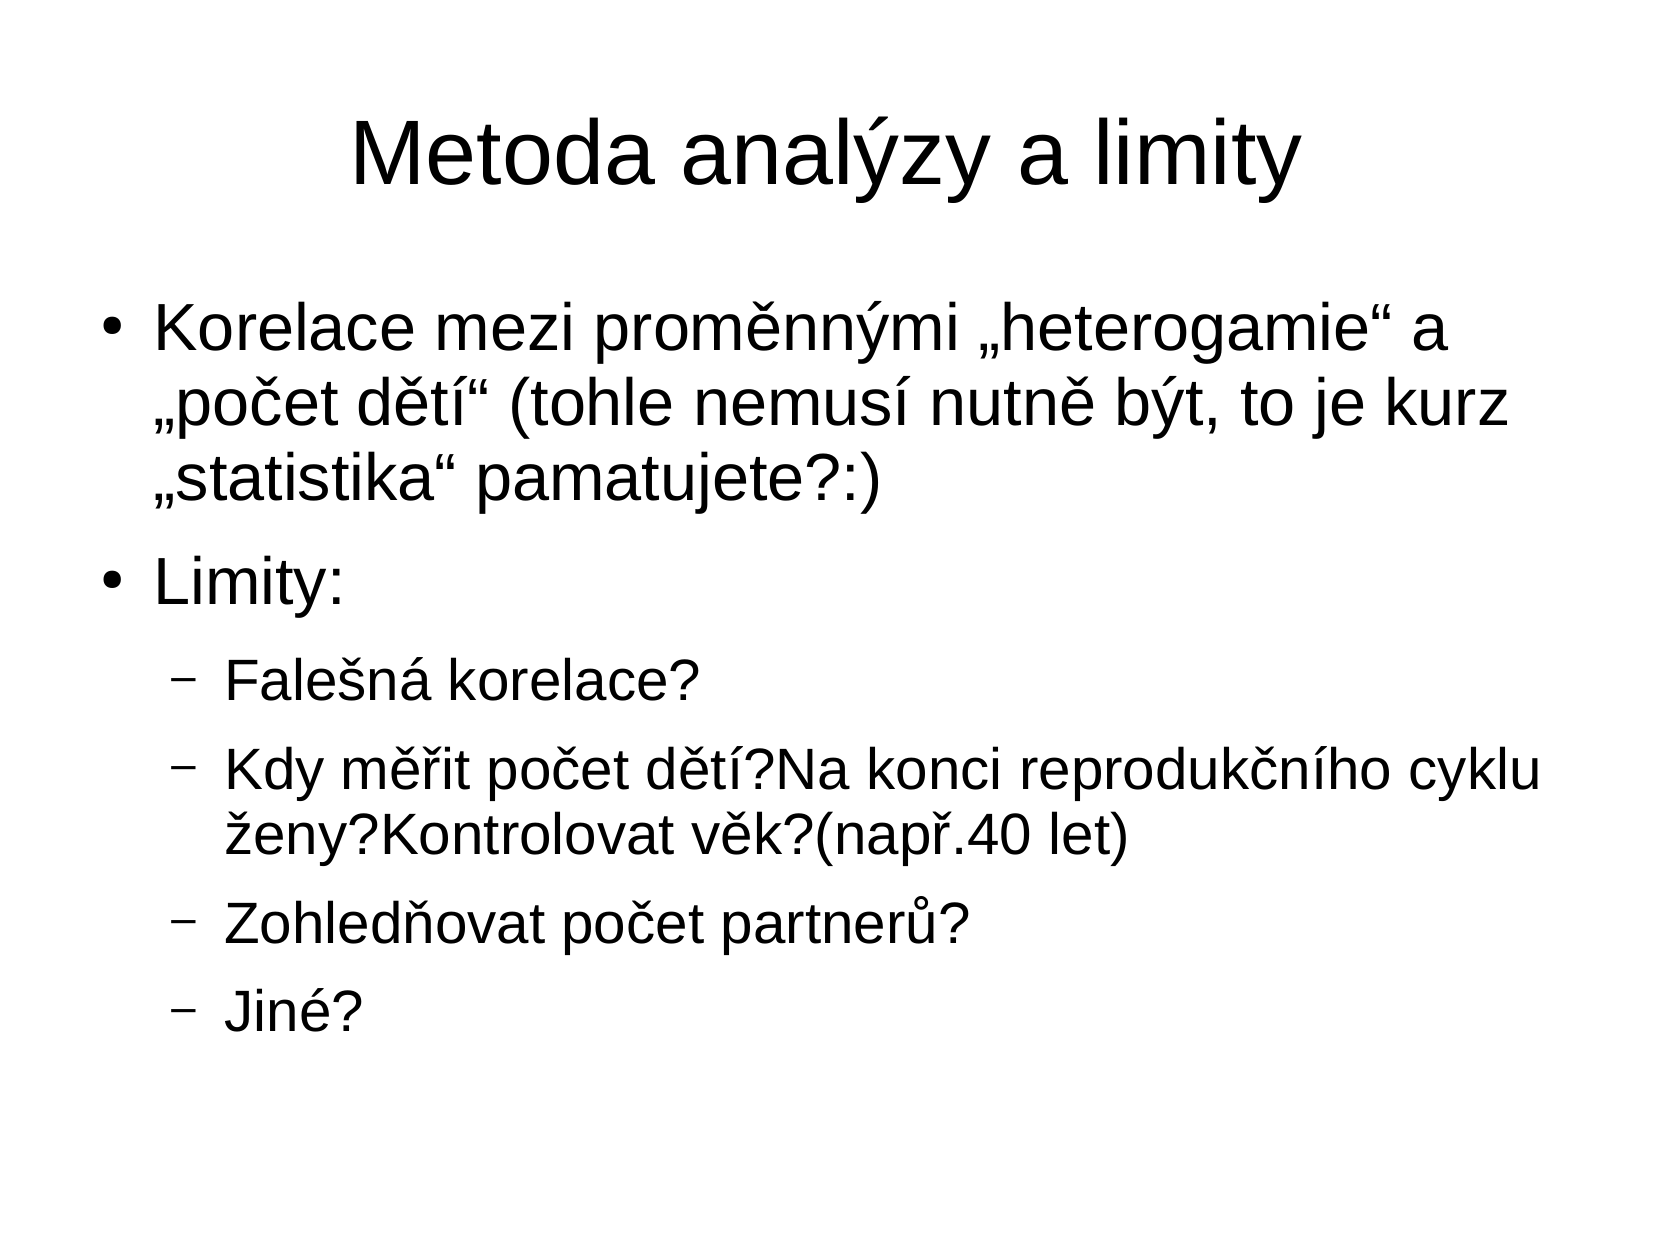

# Metoda analýzy a limity
Korelace mezi proměnnými „heterogamie“ a „počet dětí“ (tohle nemusí nutně být, to je kurz „statistika“ pamatujete?:)
Limity:
Falešná korelace?
Kdy měřit počet dětí?Na konci reprodukčního cyklu ženy?Kontrolovat věk?(např.40 let)
Zohledňovat počet partnerů?
Jiné?